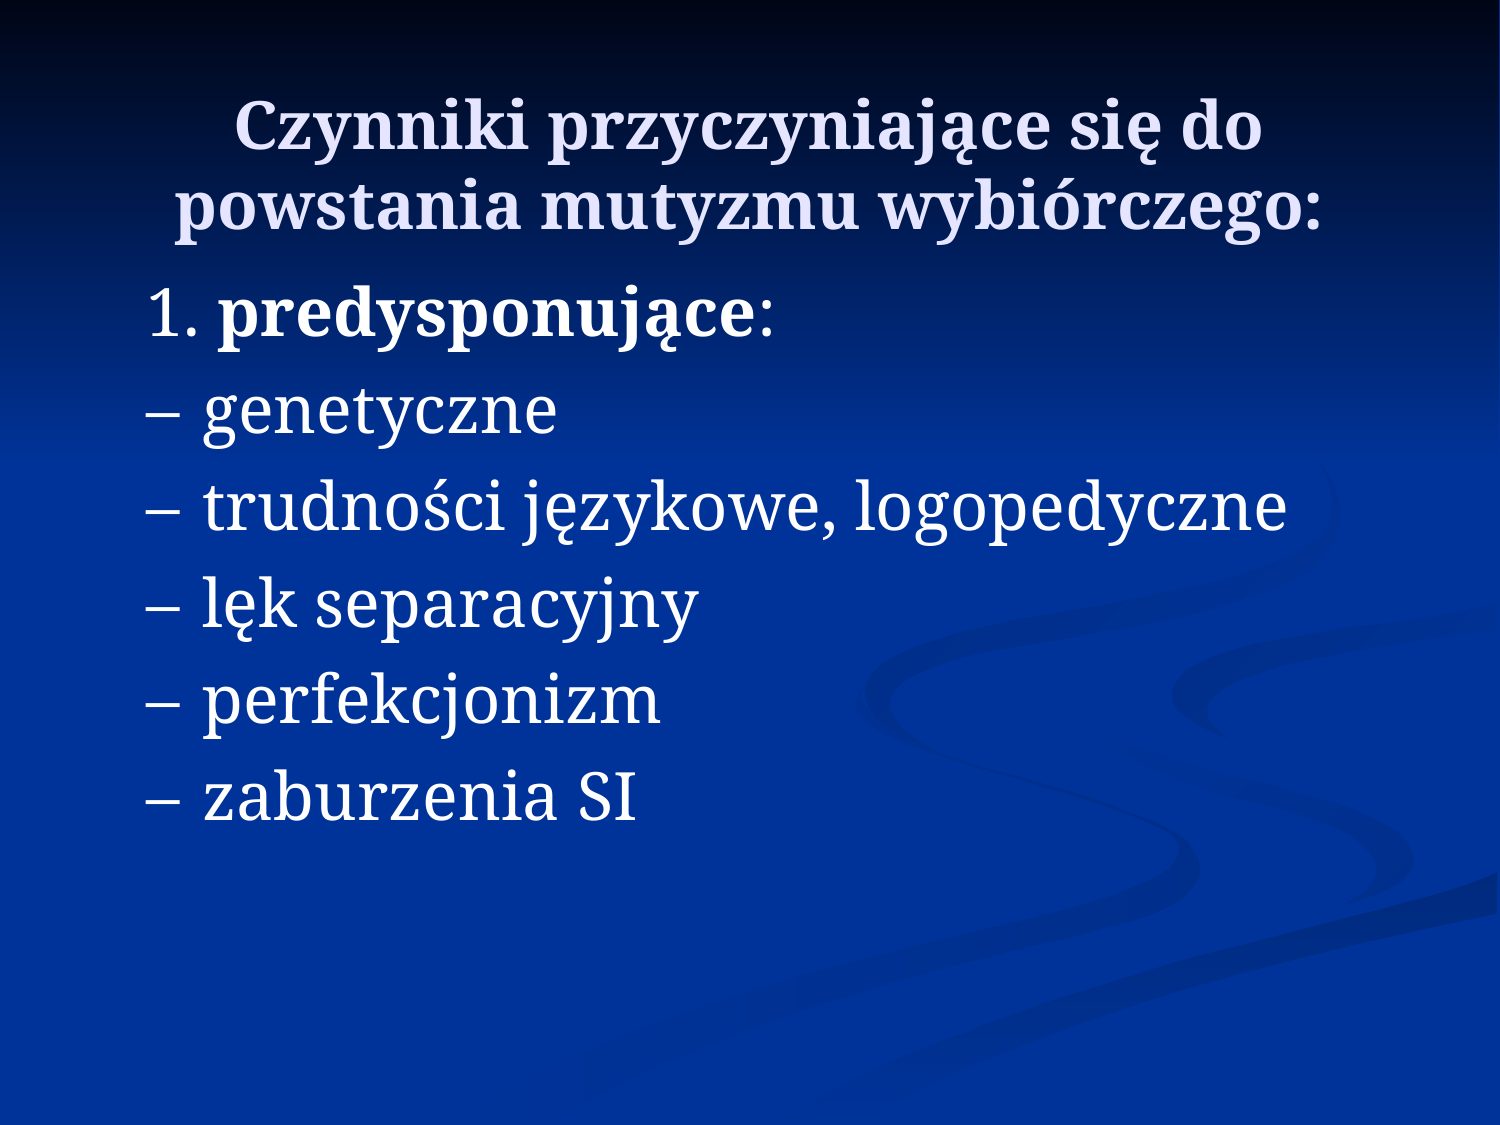

# Czynniki przyczyniające się do powstania mutyzmu wybiórczego:
1. predysponujące:
–	genetyczne
–	trudności językowe, logopedyczne
–	lęk separacyjny
–	perfekcjonizm
–	zaburzenia SI